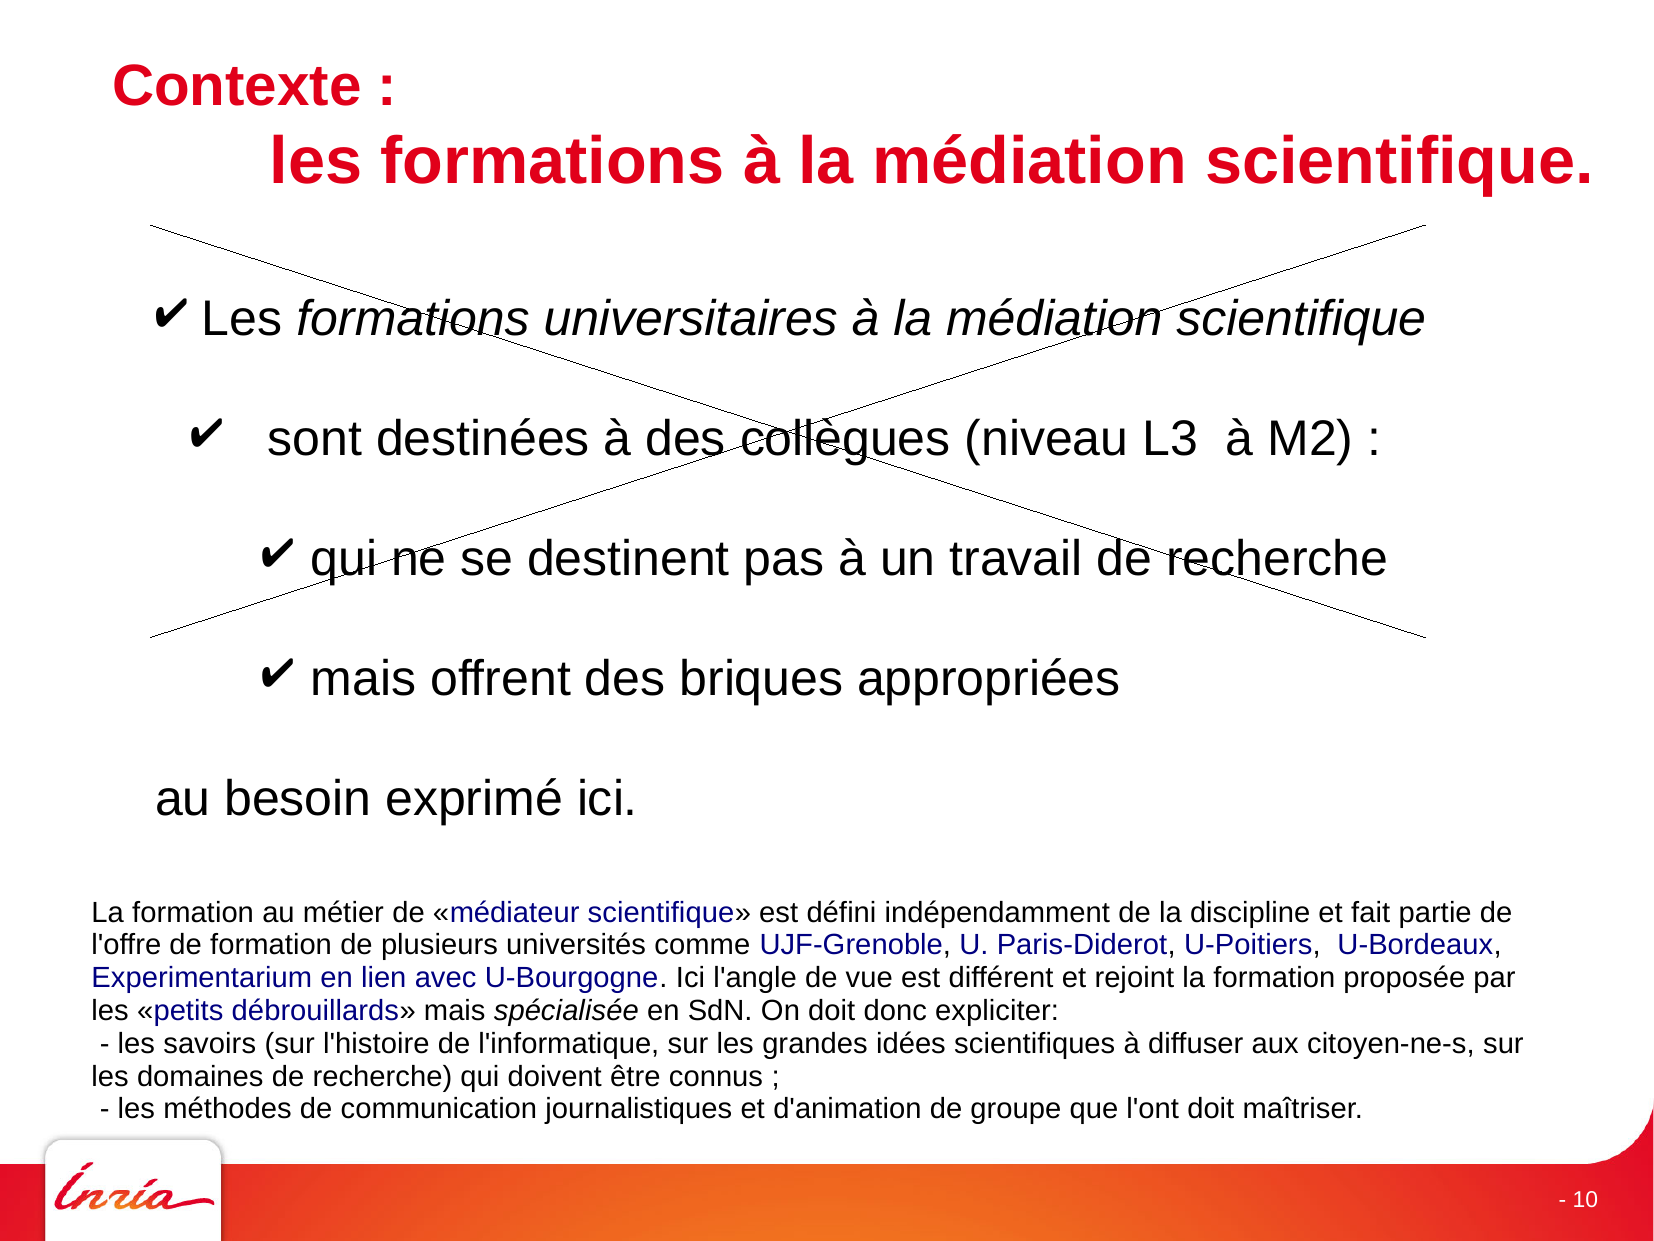

# Contexte : les formations à la médiation scientifique.
 Les formations universitaires à la médiation scientifique
 sont destinées à des collègues (niveau L3 à M2) :
 qui ne se destinent pas à un travail de recherche
 mais offrent des briques appropriées
au besoin exprimé ici.
La formation au métier de «médiateur scientifique» est défini indépendamment de la discipline et fait partie de l'offre de formation de plusieurs universités comme UJF-Grenoble, U. Paris-Diderot, U-Poitiers, U-Bordeaux, Experimentarium en lien avec U-Bourgogne. Ici l'angle de vue est différent et rejoint la formation proposée par les «petits débrouillards» mais spécialisée en SdN. On doit donc expliciter:
 - les savoirs (sur l'histoire de l'informatique, sur les grandes idées scientifiques à diffuser aux citoyen-ne-s, sur les domaines de recherche) qui doivent être connus ;
 - les méthodes de communication journalistiques et d'animation de groupe que l'ont doit maîtriser.